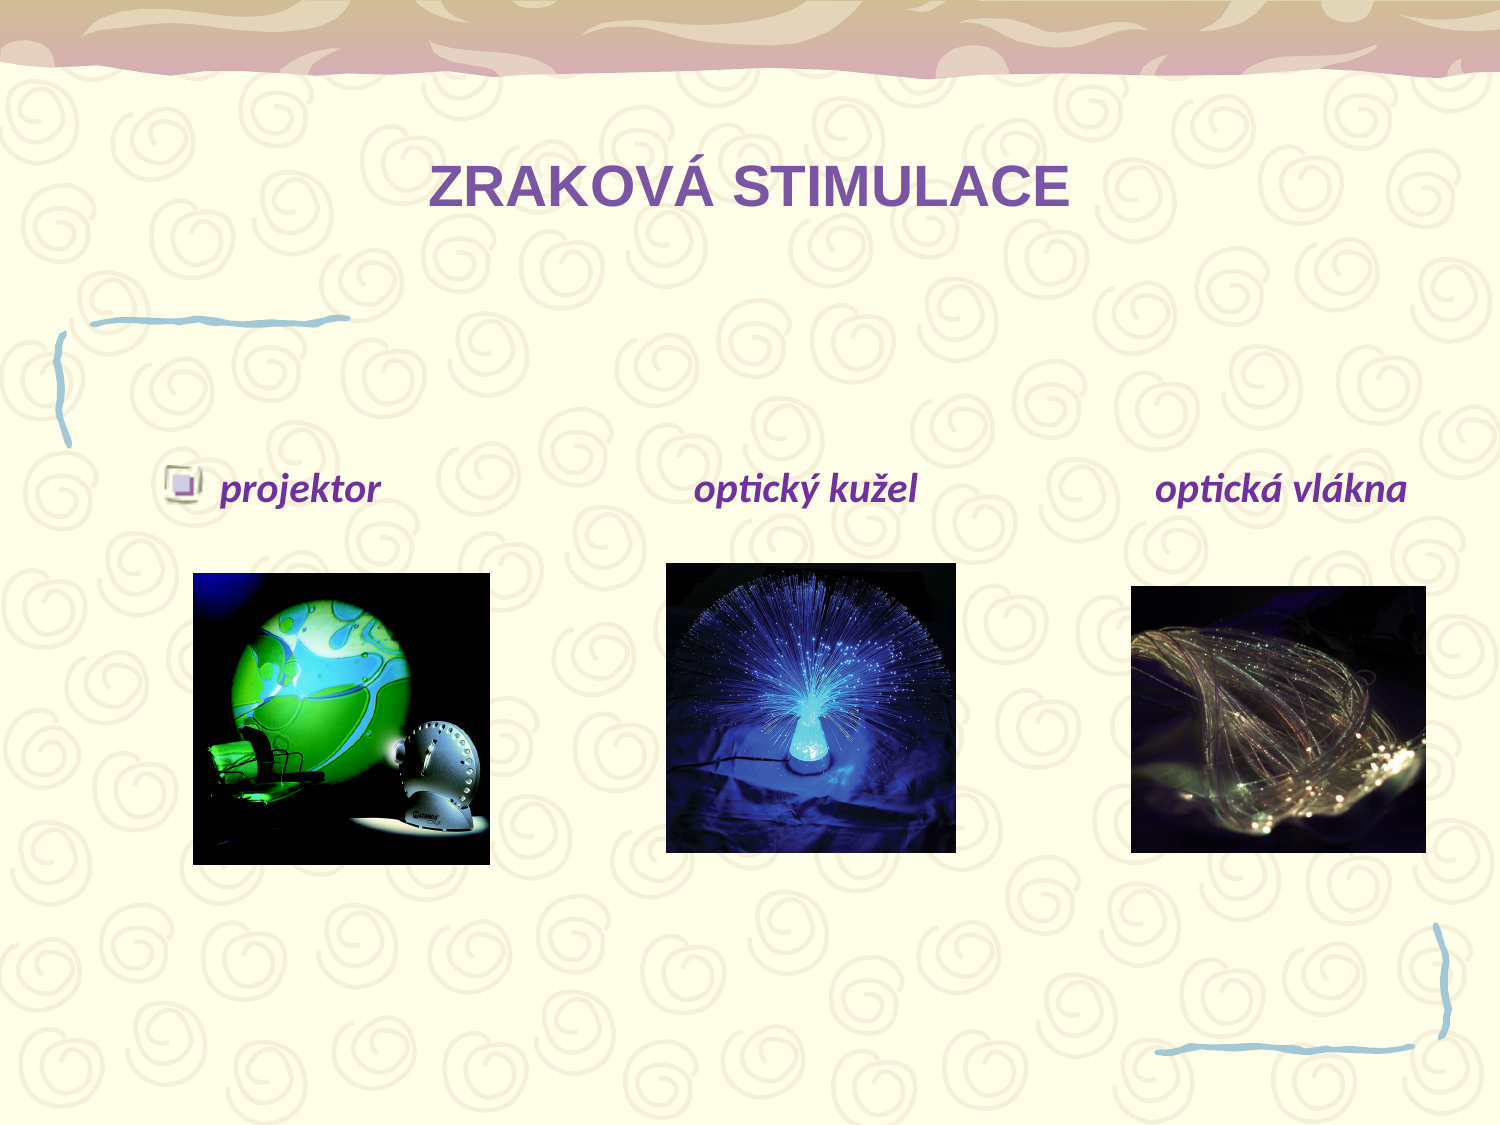

# ZRAKOVÁ STIMULACE
projektor optický kužel optická vlákna